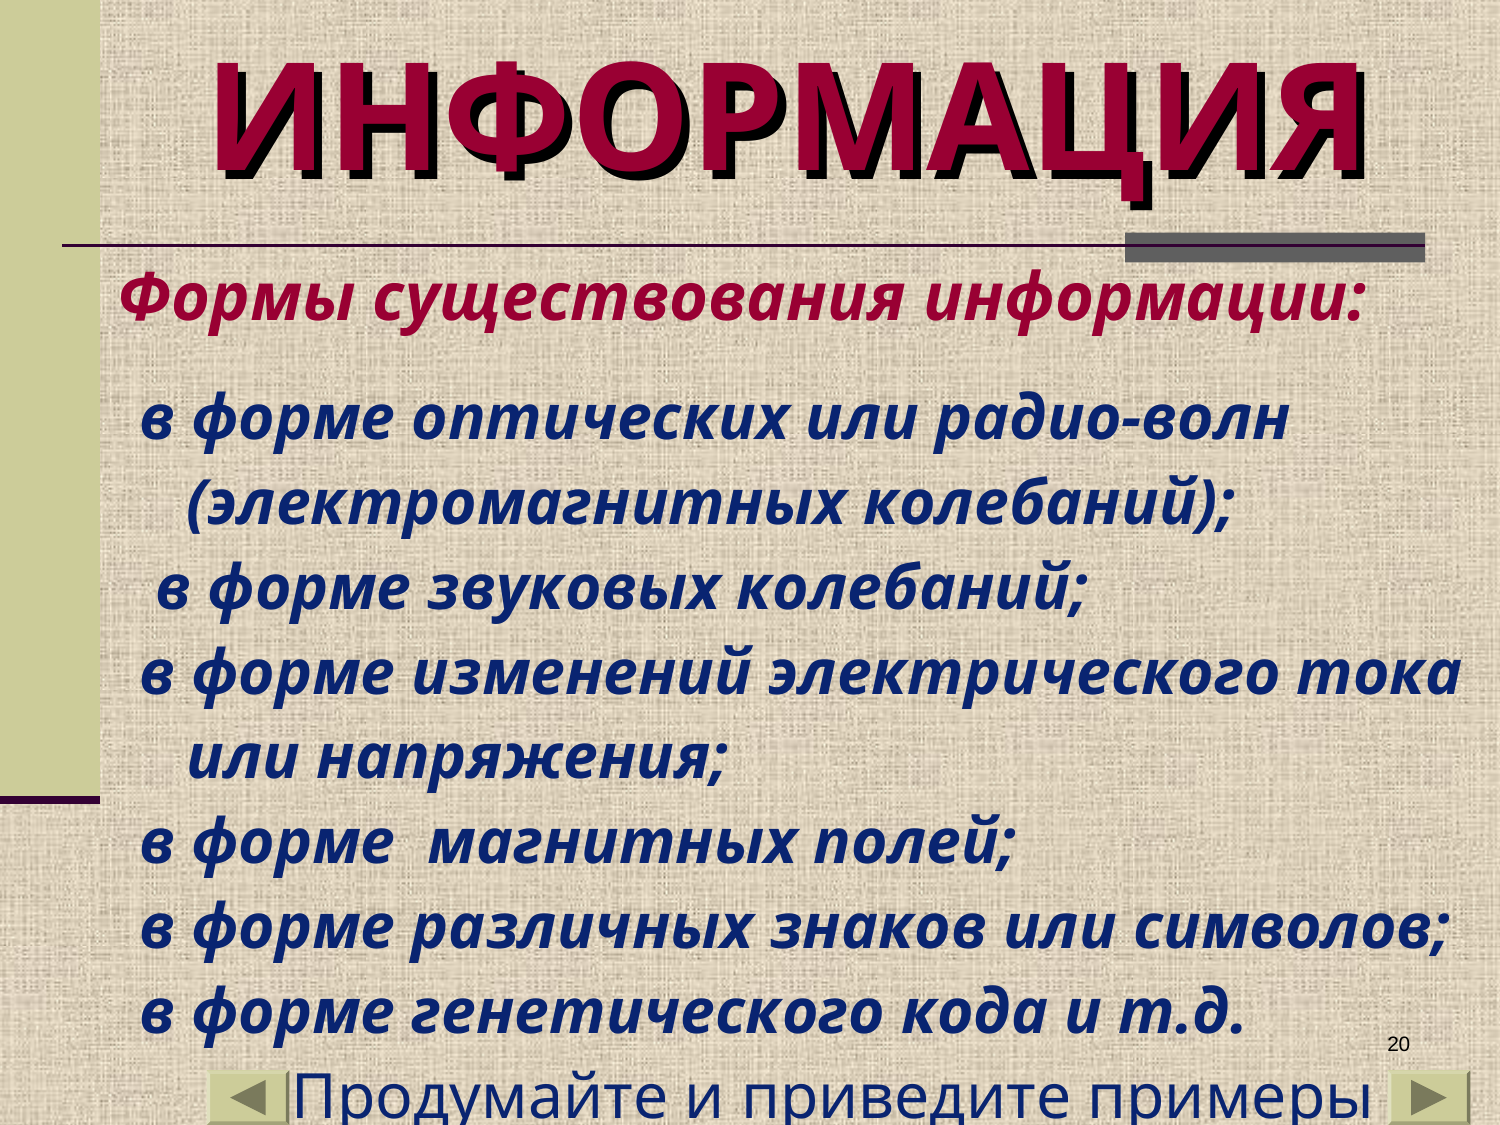

# ИНФОРМАЦИЯ
Формы существования информации:
в форме оптических или радио-волн (электромагнитных колебаний);
 в форме звуковых колебаний;
в форме изменений электрического тока или напряжения;
в форме магнитных полей;
в форме различных знаков или символов;
в форме генетического кода и т.д.
 Продумайте и приведите примеры
20